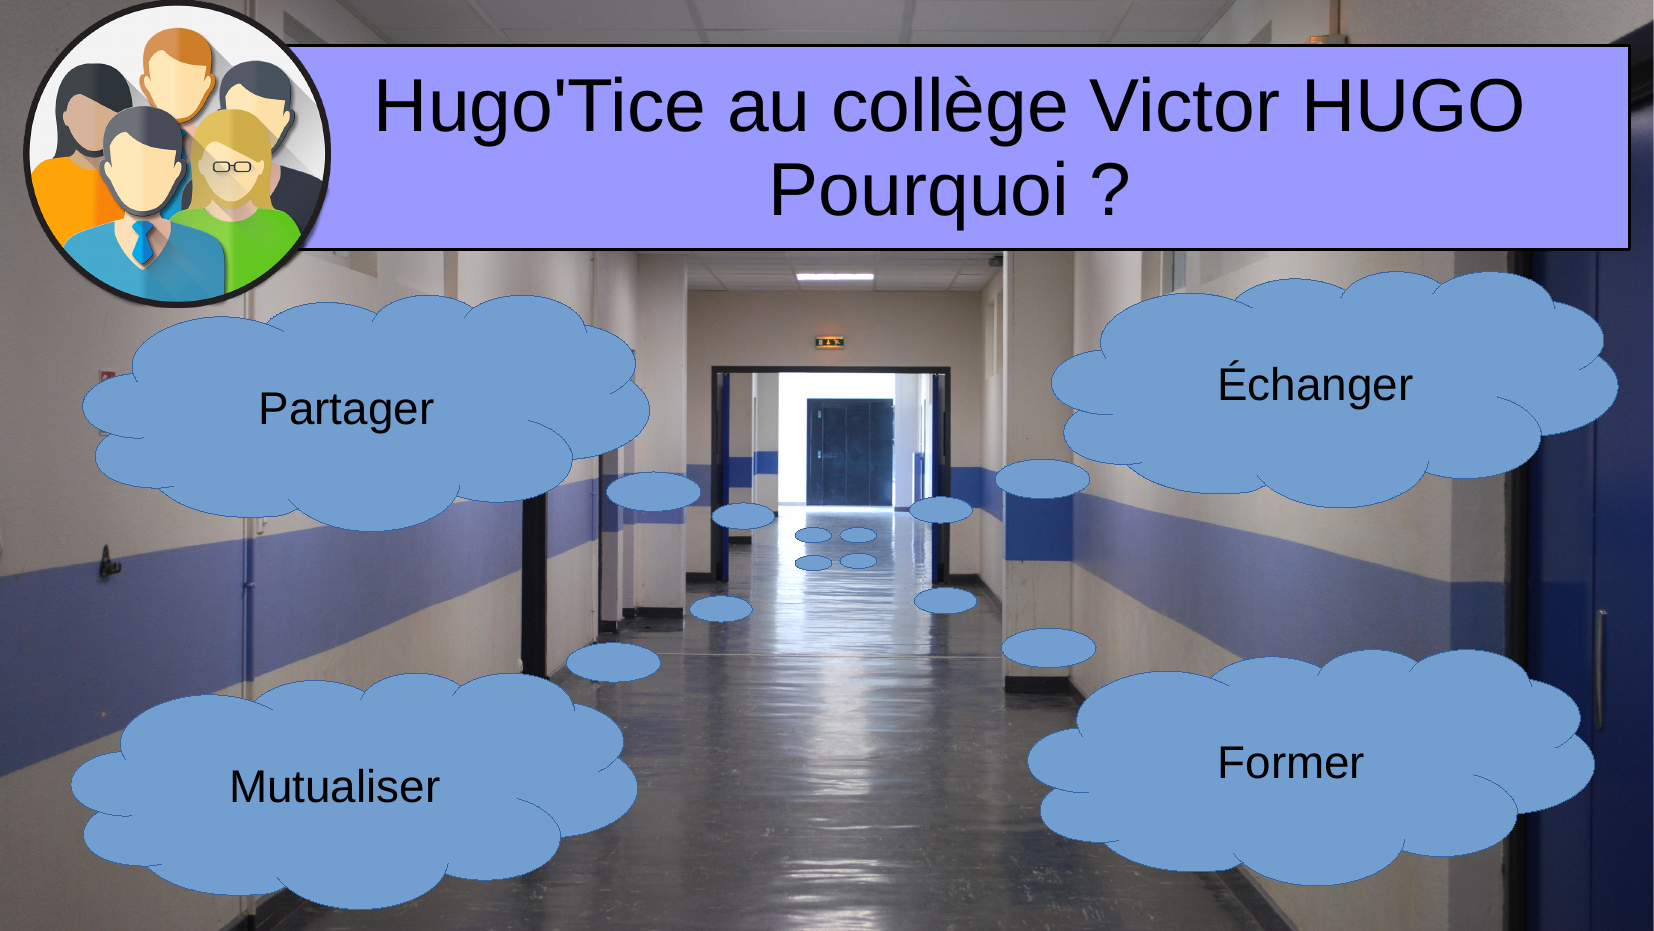

Hugo'Tice au collège Victor HUGO
Pourquoi ?
Échanger
Partager
Former
Mutualiser